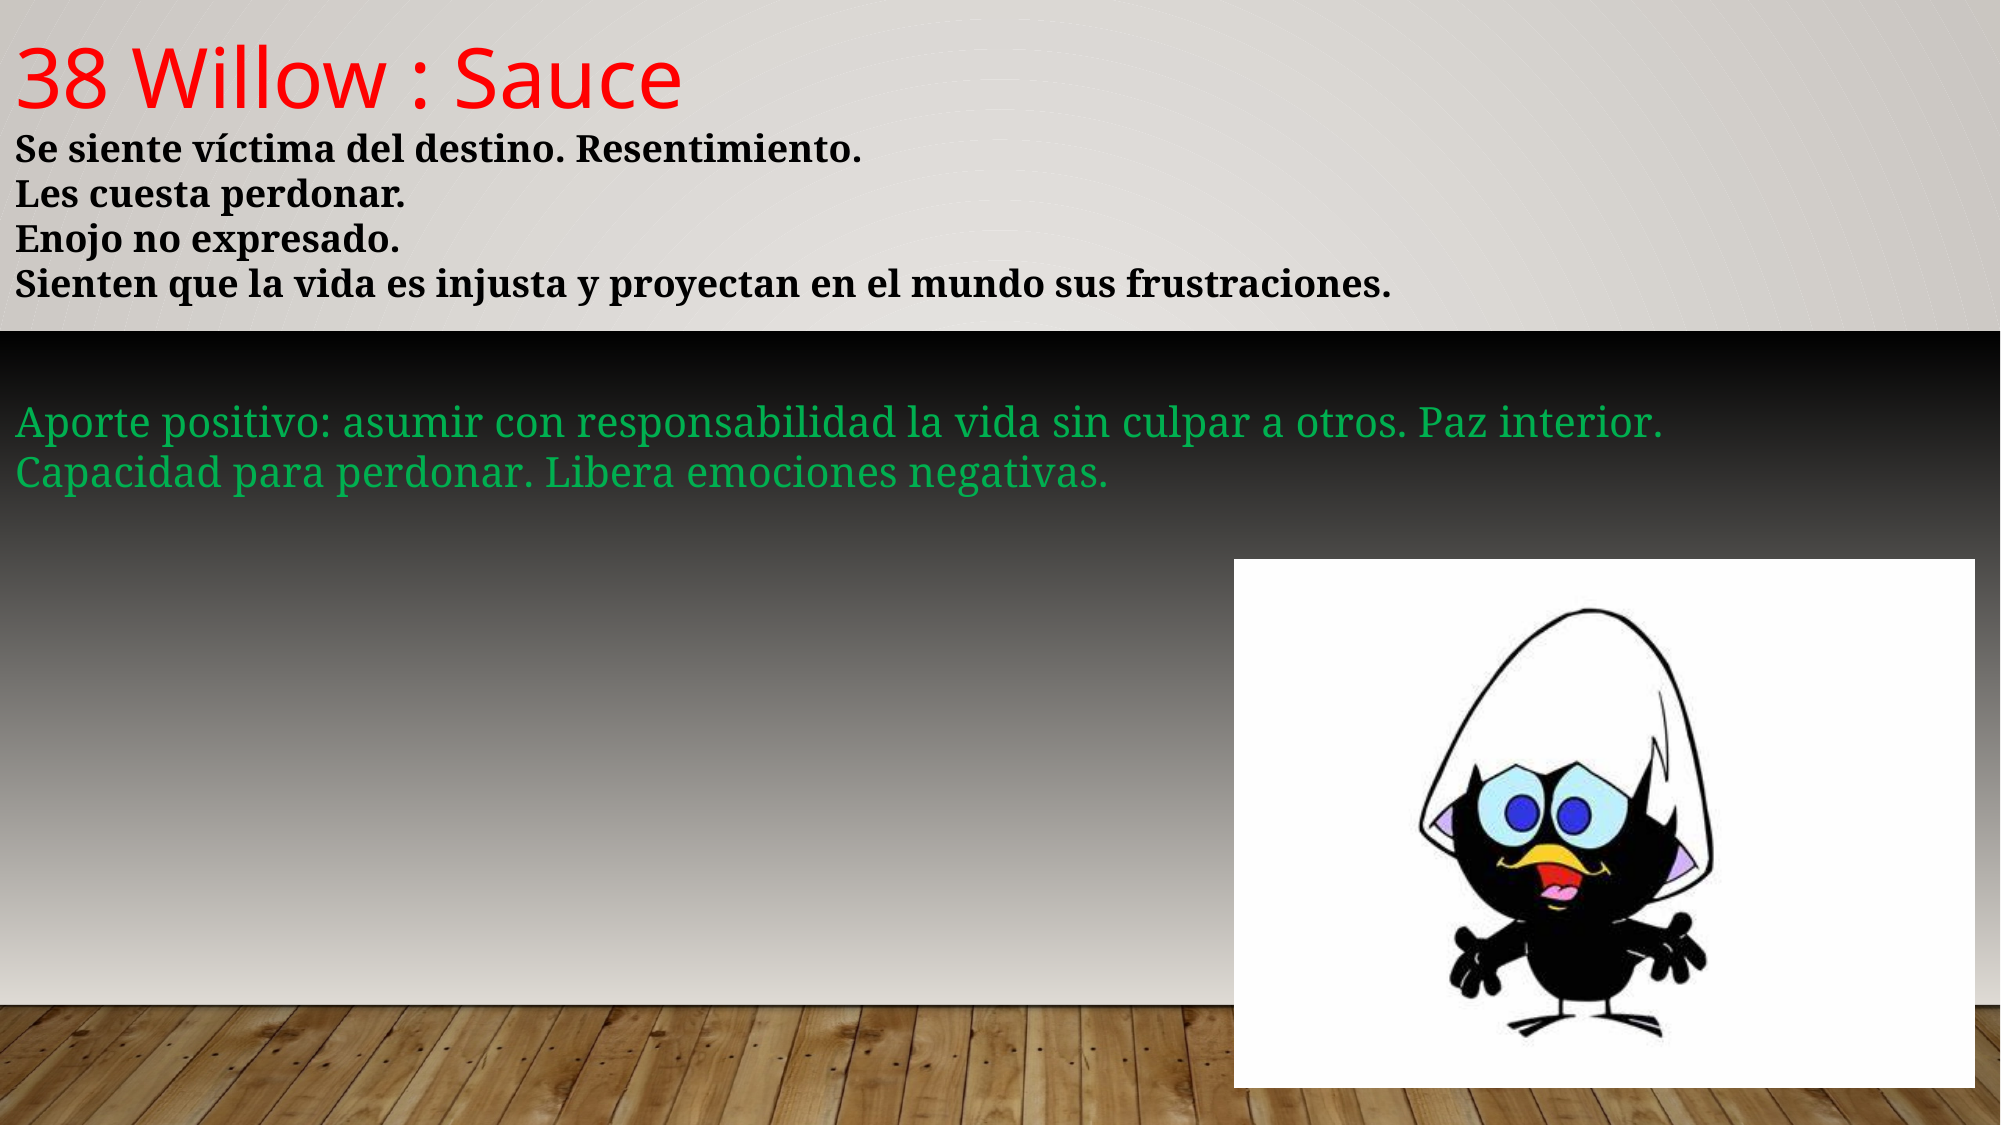

38 Willow : Sauce
Se siente víctima del destino. Resentimiento.
Les cuesta perdonar.
Enojo no expresado.
Sienten que la vida es injusta y proyectan en el mundo sus frustraciones.
Aporte positivo: asumir con responsabilidad la vida sin culpar a otros. Paz interior.
Capacidad para perdonar. Libera emociones negativas.